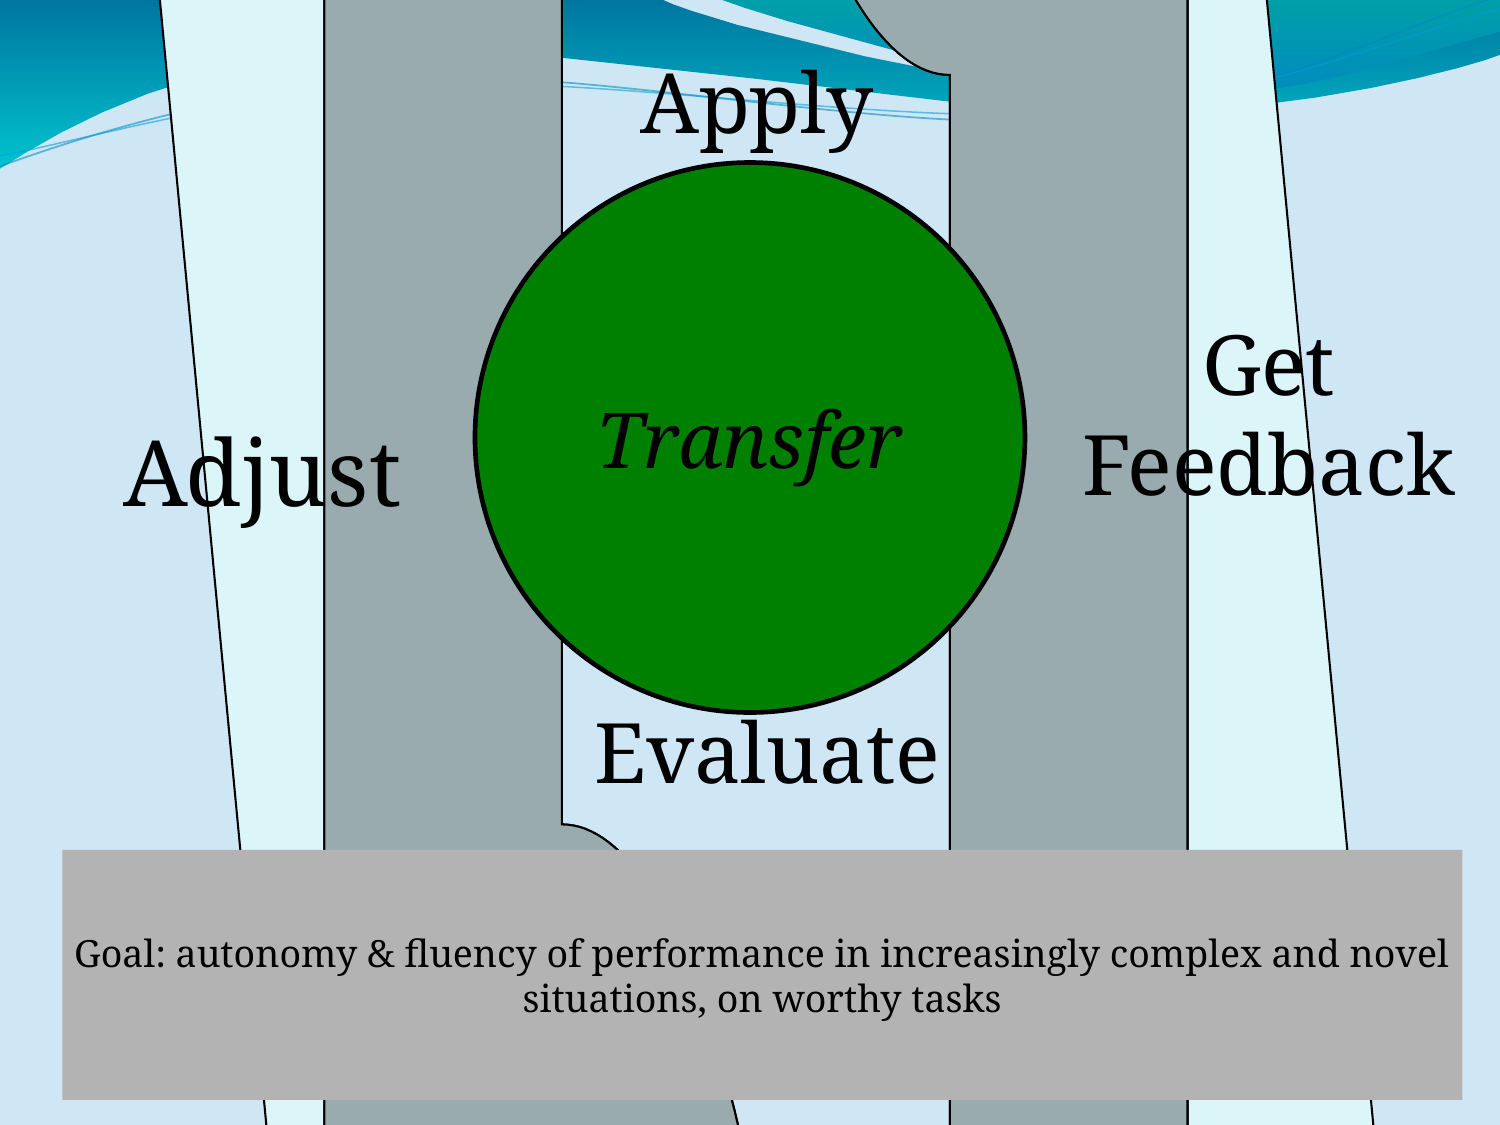

Apply
Transfer
Get Feedback
Adjust
Transfer
Evaluate
Goal: autonomy & fluency of performance in increasingly complex and novel situations, on worthy tasks